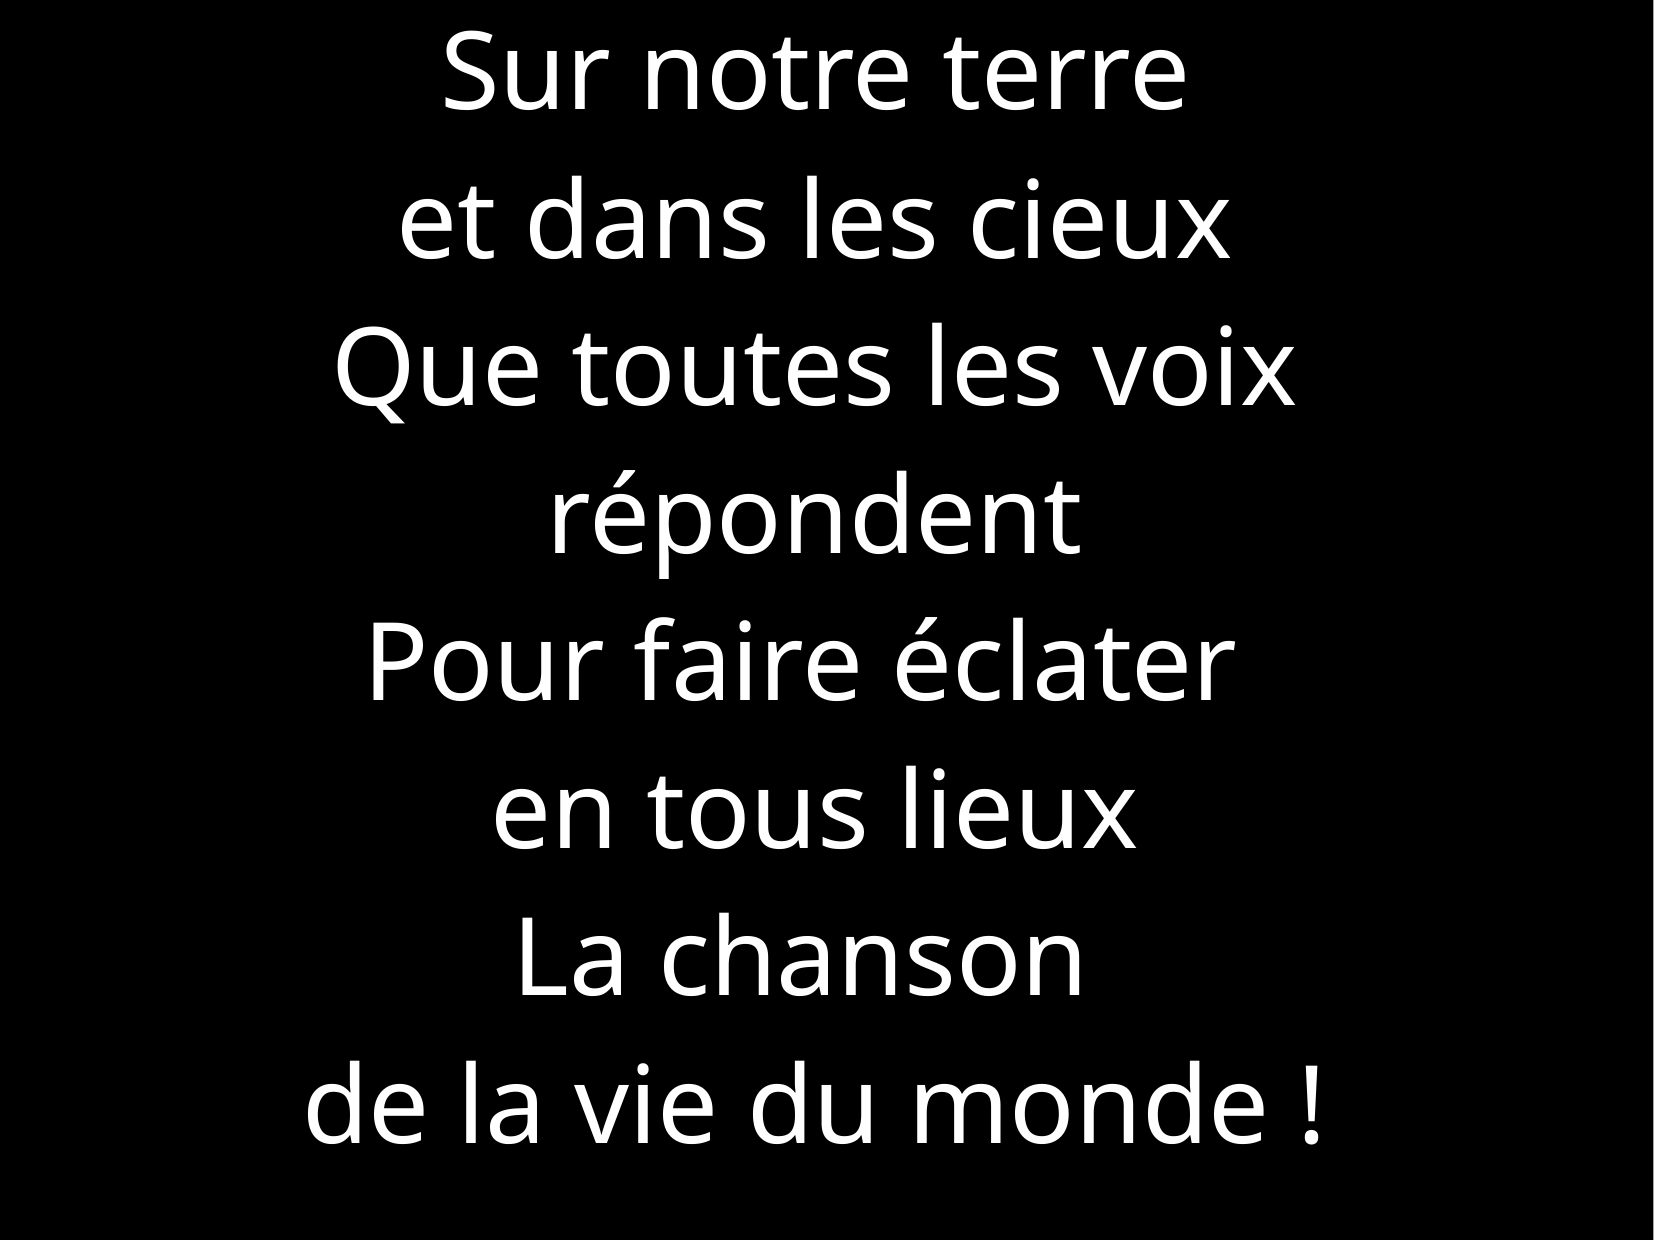

# Sur notre terre
et dans les cieux
Que toutes les voix répondent
Pour faire éclater
en tous lieux
La chanson
de la vie du monde !